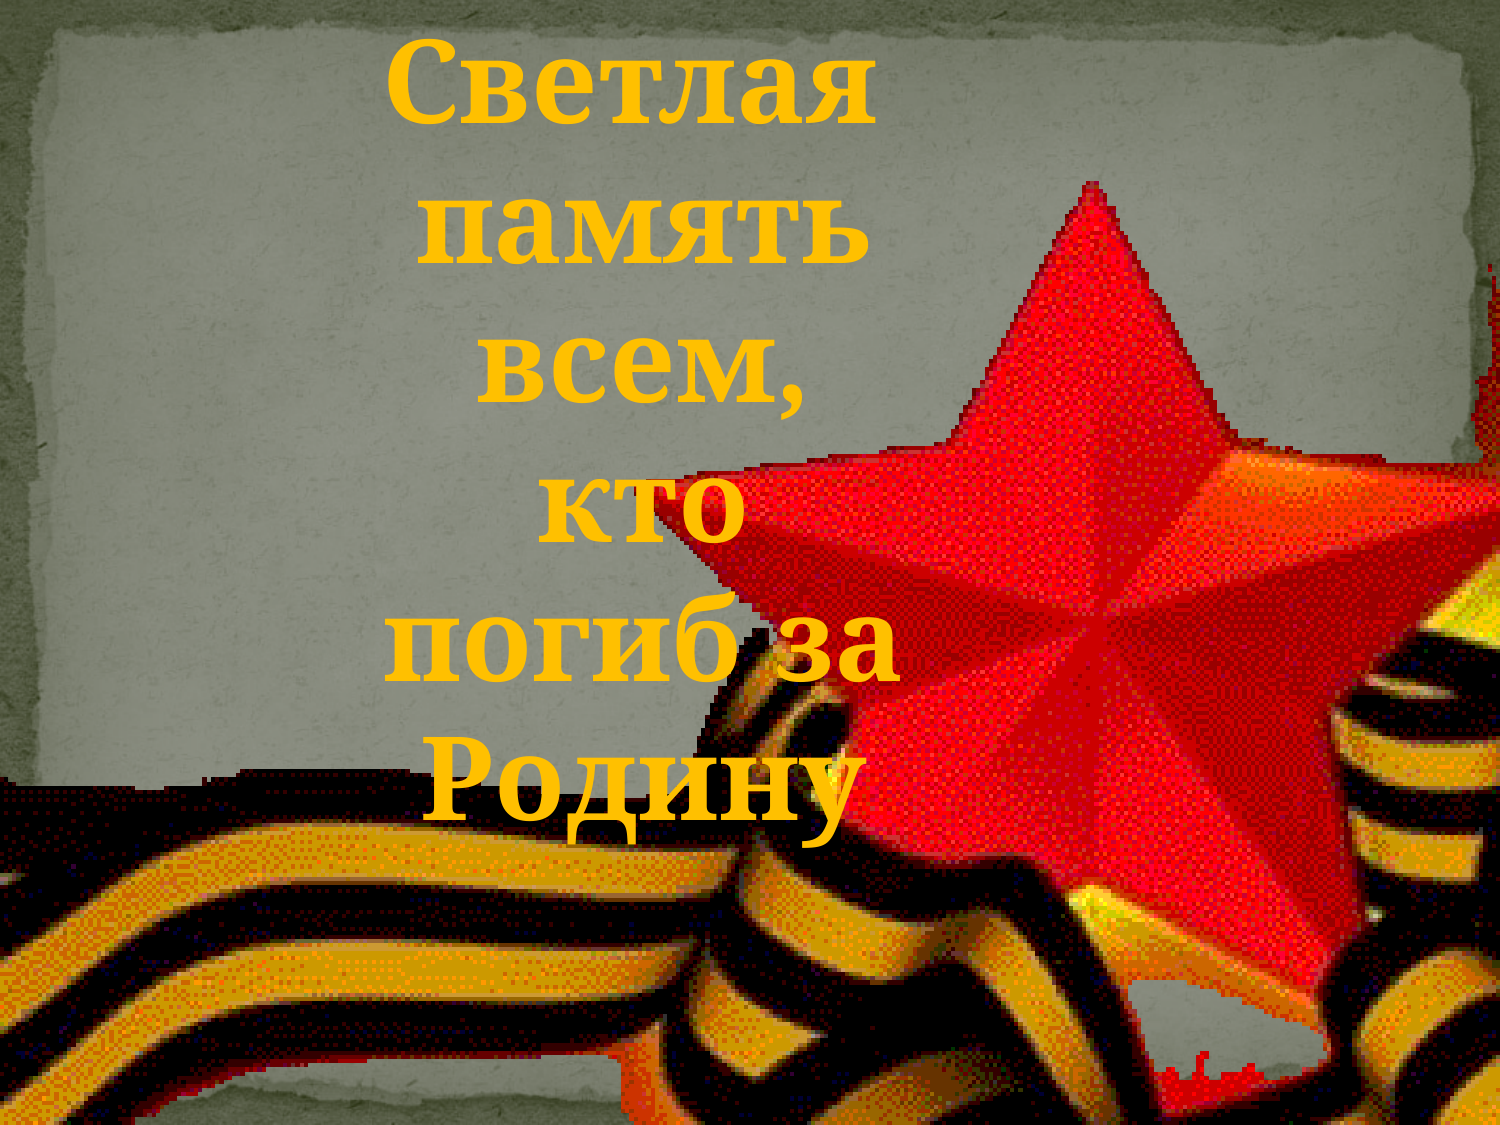

# Светлая память всем, кто погиб за Родину